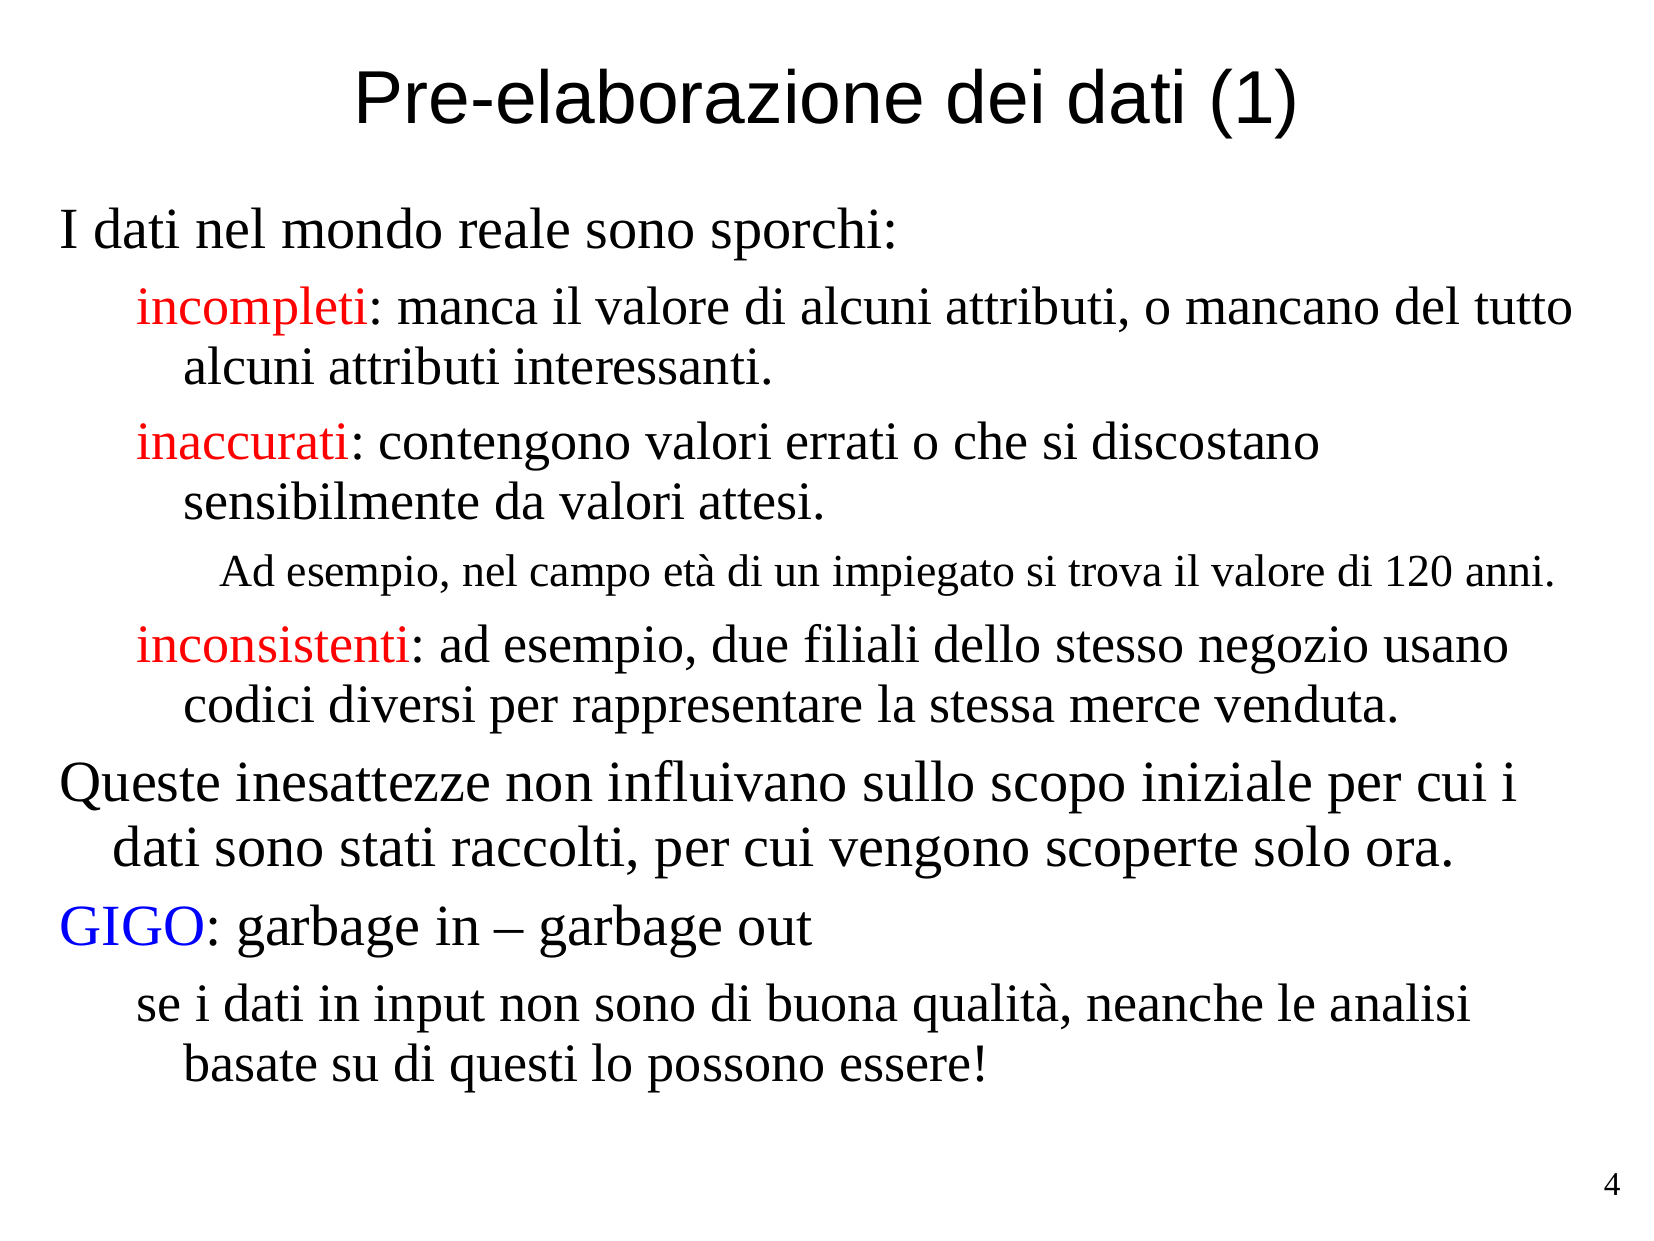

# Pre-elaborazione dei dati (1)
I dati nel mondo reale sono sporchi:
incompleti: manca il valore di alcuni attributi, o mancano del tutto alcuni attributi interessanti.
inaccurati: contengono valori errati o che si discostano sensibilmente da valori attesi.
Ad esempio, nel campo età di un impiegato si trova il valore di 120 anni.
inconsistenti: ad esempio, due filiali dello stesso negozio usano codici diversi per rappresentare la stessa merce venduta.
Queste inesattezze non influivano sullo scopo iniziale per cui i dati sono stati raccolti, per cui vengono scoperte solo ora.
GIGO: garbage in – garbage out
se i dati in input non sono di buona qualità, neanche le analisi basate su di questi lo possono essere!